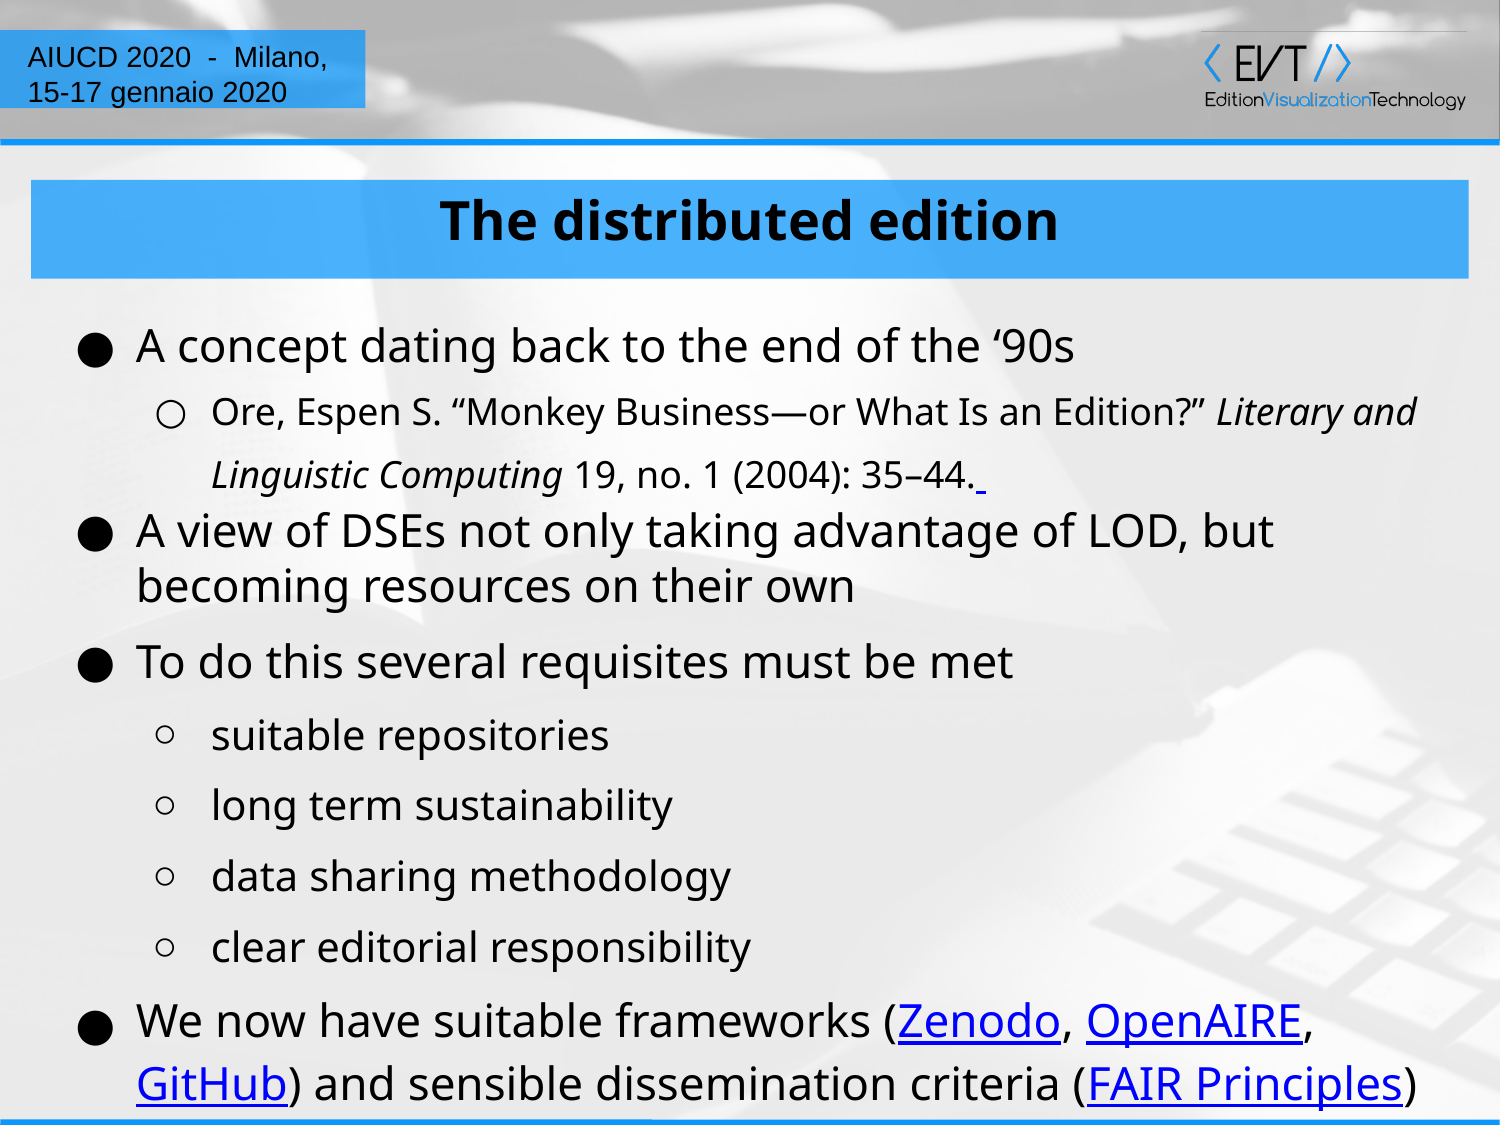

# The distributed edition
A concept dating back to the end of the ‘90s
Ore, Espen S. “Monkey Business—or What Is an Edition?” Literary and Linguistic Computing 19, no. 1 (2004): 35–44.
A view of DSEs not only taking advantage of LOD, but becoming resources on their own
To do this several requisites must be met
suitable repositories
long term sustainability
data sharing methodology
clear editorial responsibility
We now have suitable frameworks (Zenodo, OpenAIRE, GitHub) and sensible dissemination criteria (FAIR Principles)